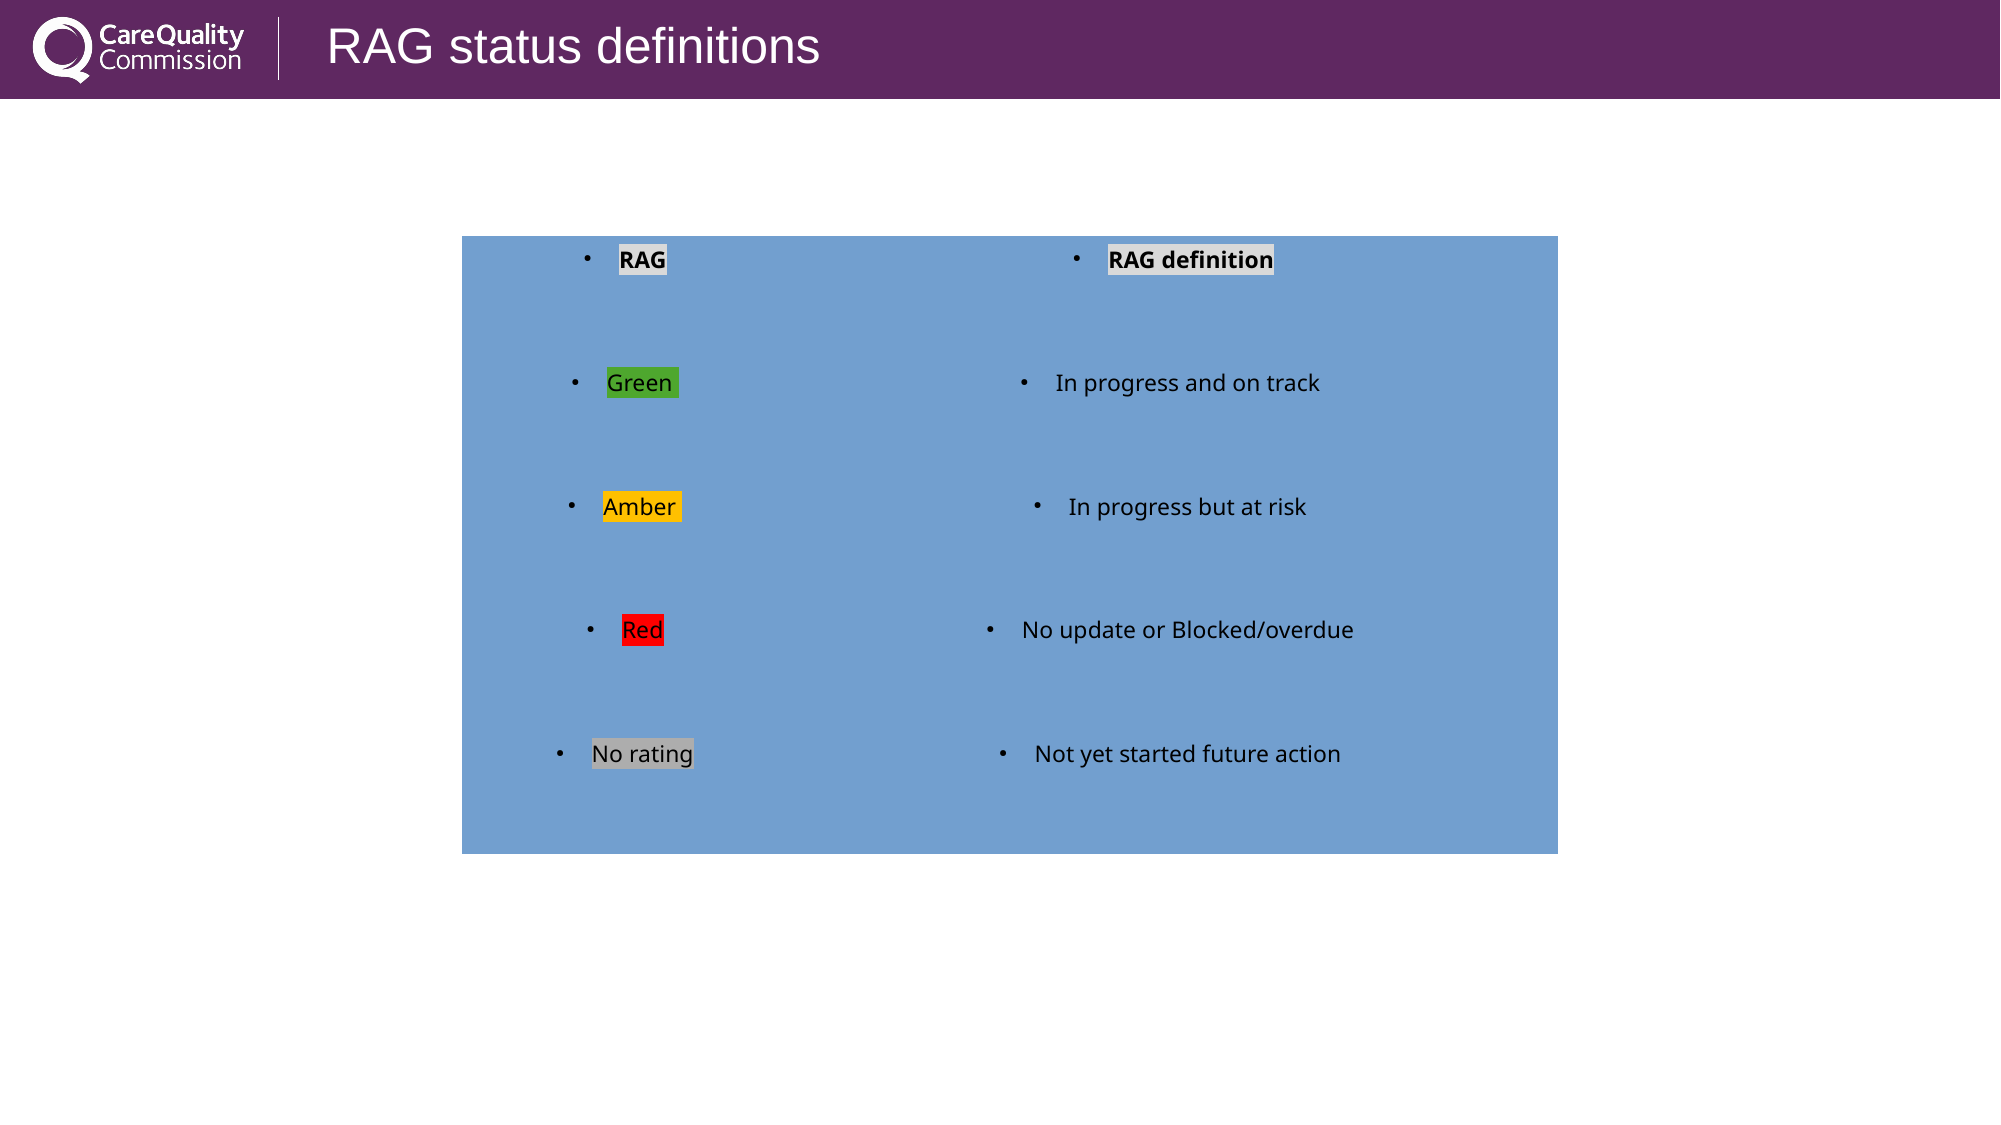

RAG status definitions
| RAG | RAG definition |
| --- | --- |
| Green | In progress and on track |
| Amber | In progress but at risk |
| Red | No update or Blocked/overdue |
| No rating | Not yet started future action |